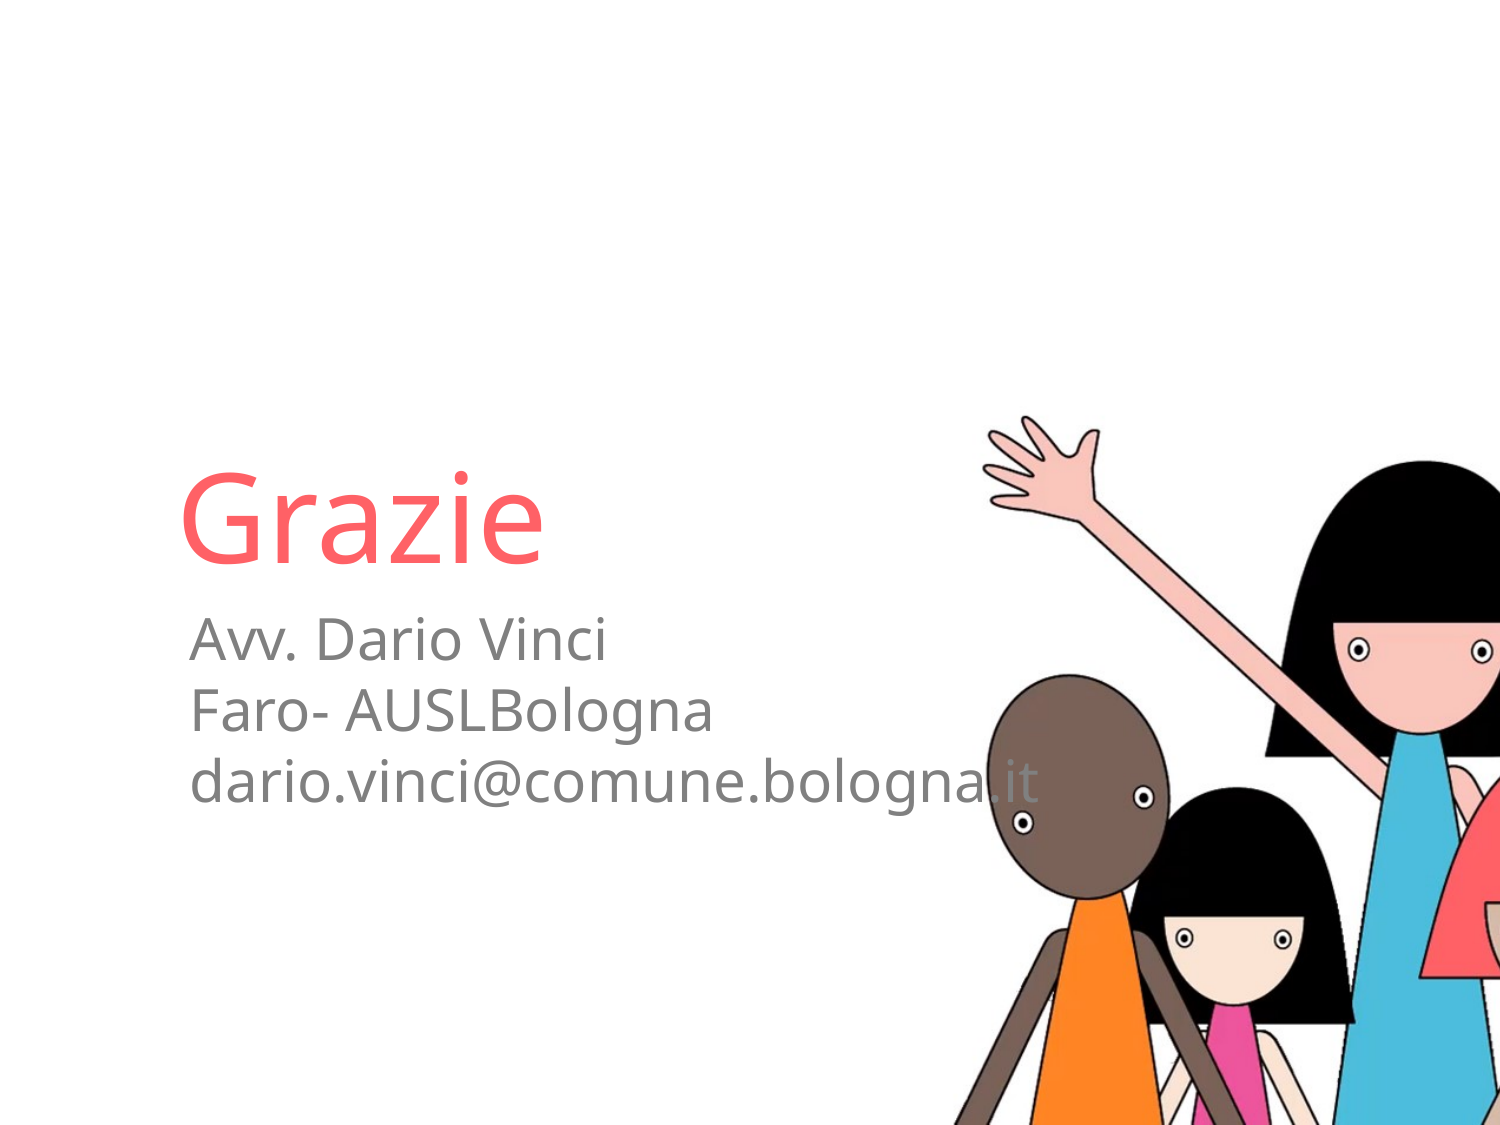

Grazie
Avv. Dario Vinci
Faro- AUSLBologna
dario.vinci@comune.bologna.it